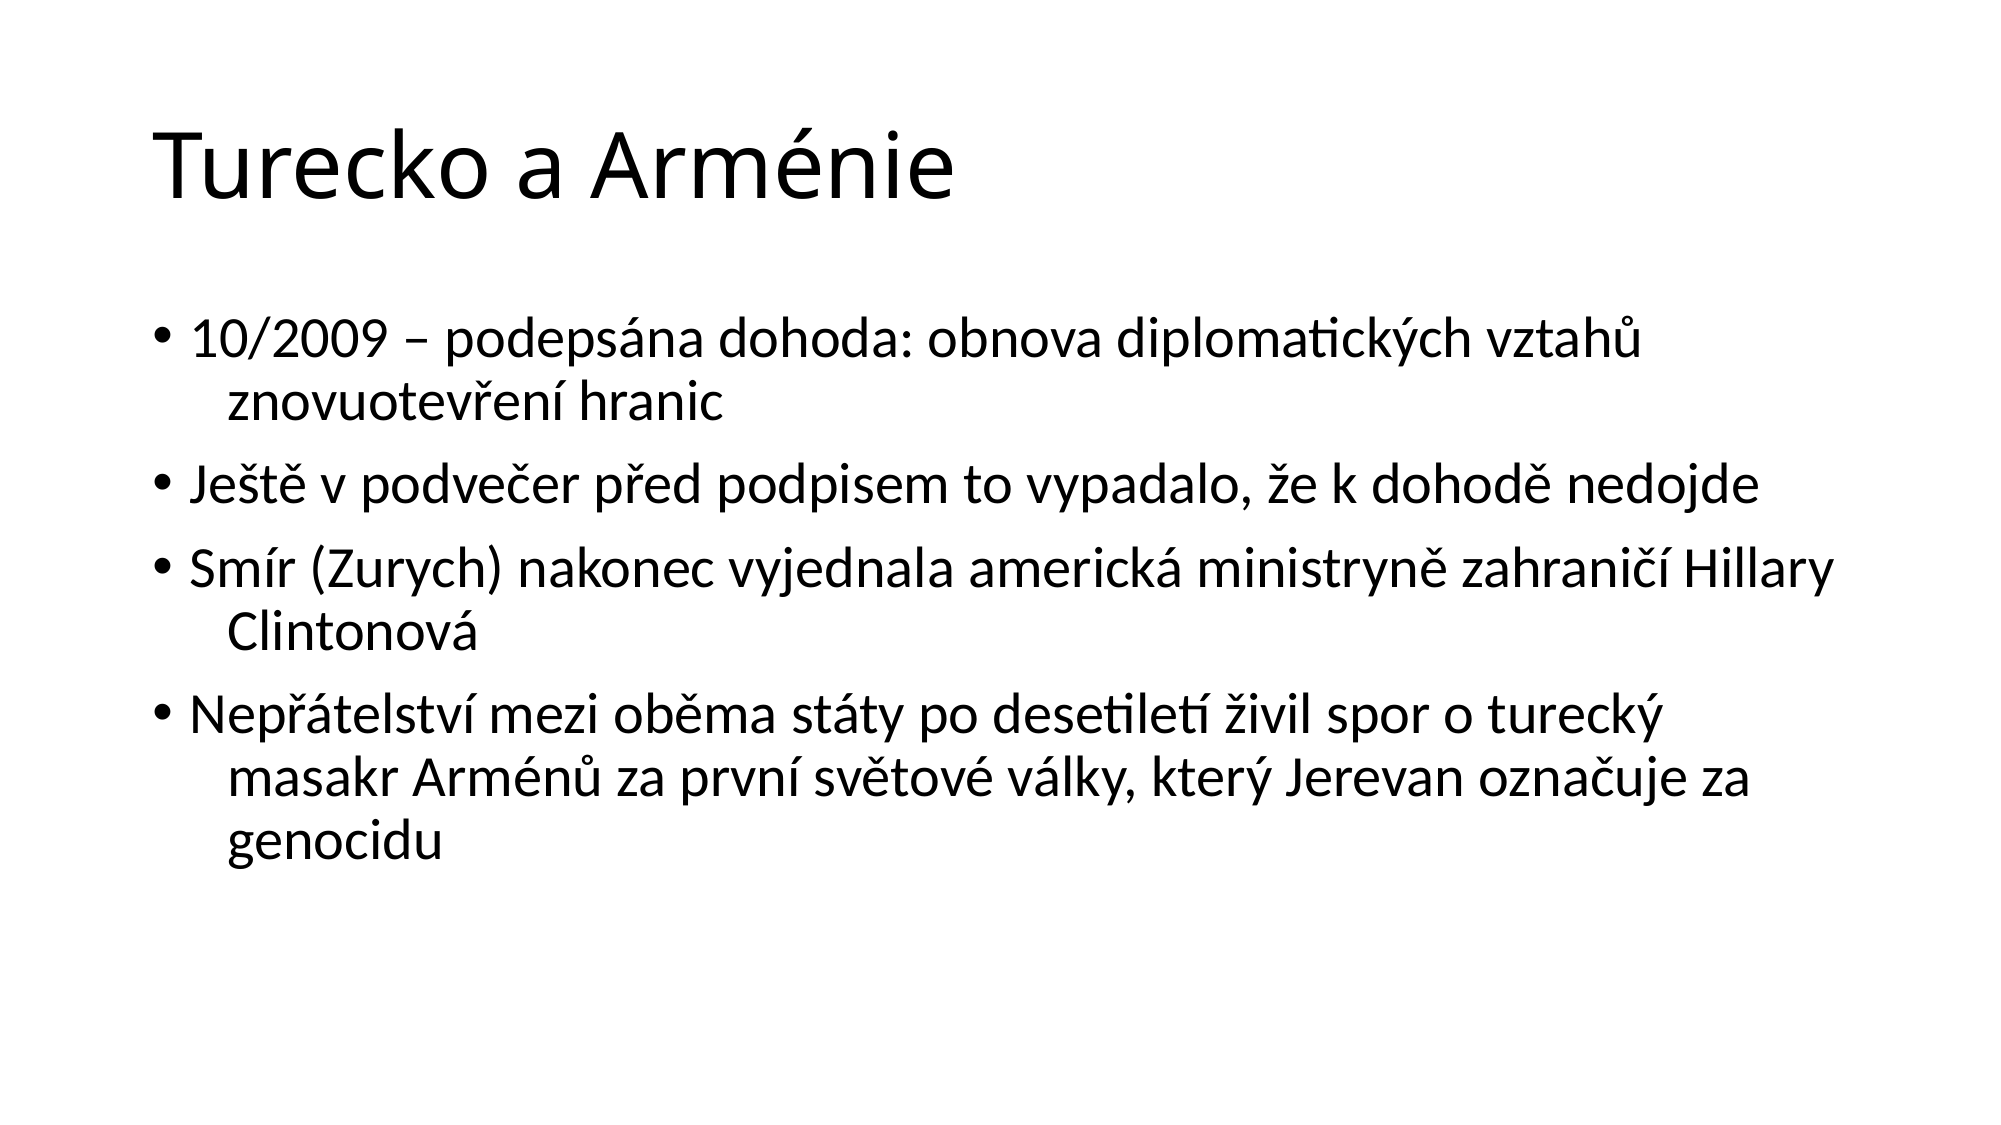

# Turecko a Arménie
10/2009 – podepsána dohoda: obnova diplomatických vztahů znovuotevření hranic
Ještě v podvečer před podpisem to vypadalo, že k dohodě nedojde
Smír (Zurych) nakonec vyjednala americká ministryně zahraničí Hillary Clintonová
Nepřátelství mezi oběma státy po desetiletí živil spor o turecký masakr Arménů za první světové války, který Jerevan označuje za genocidu